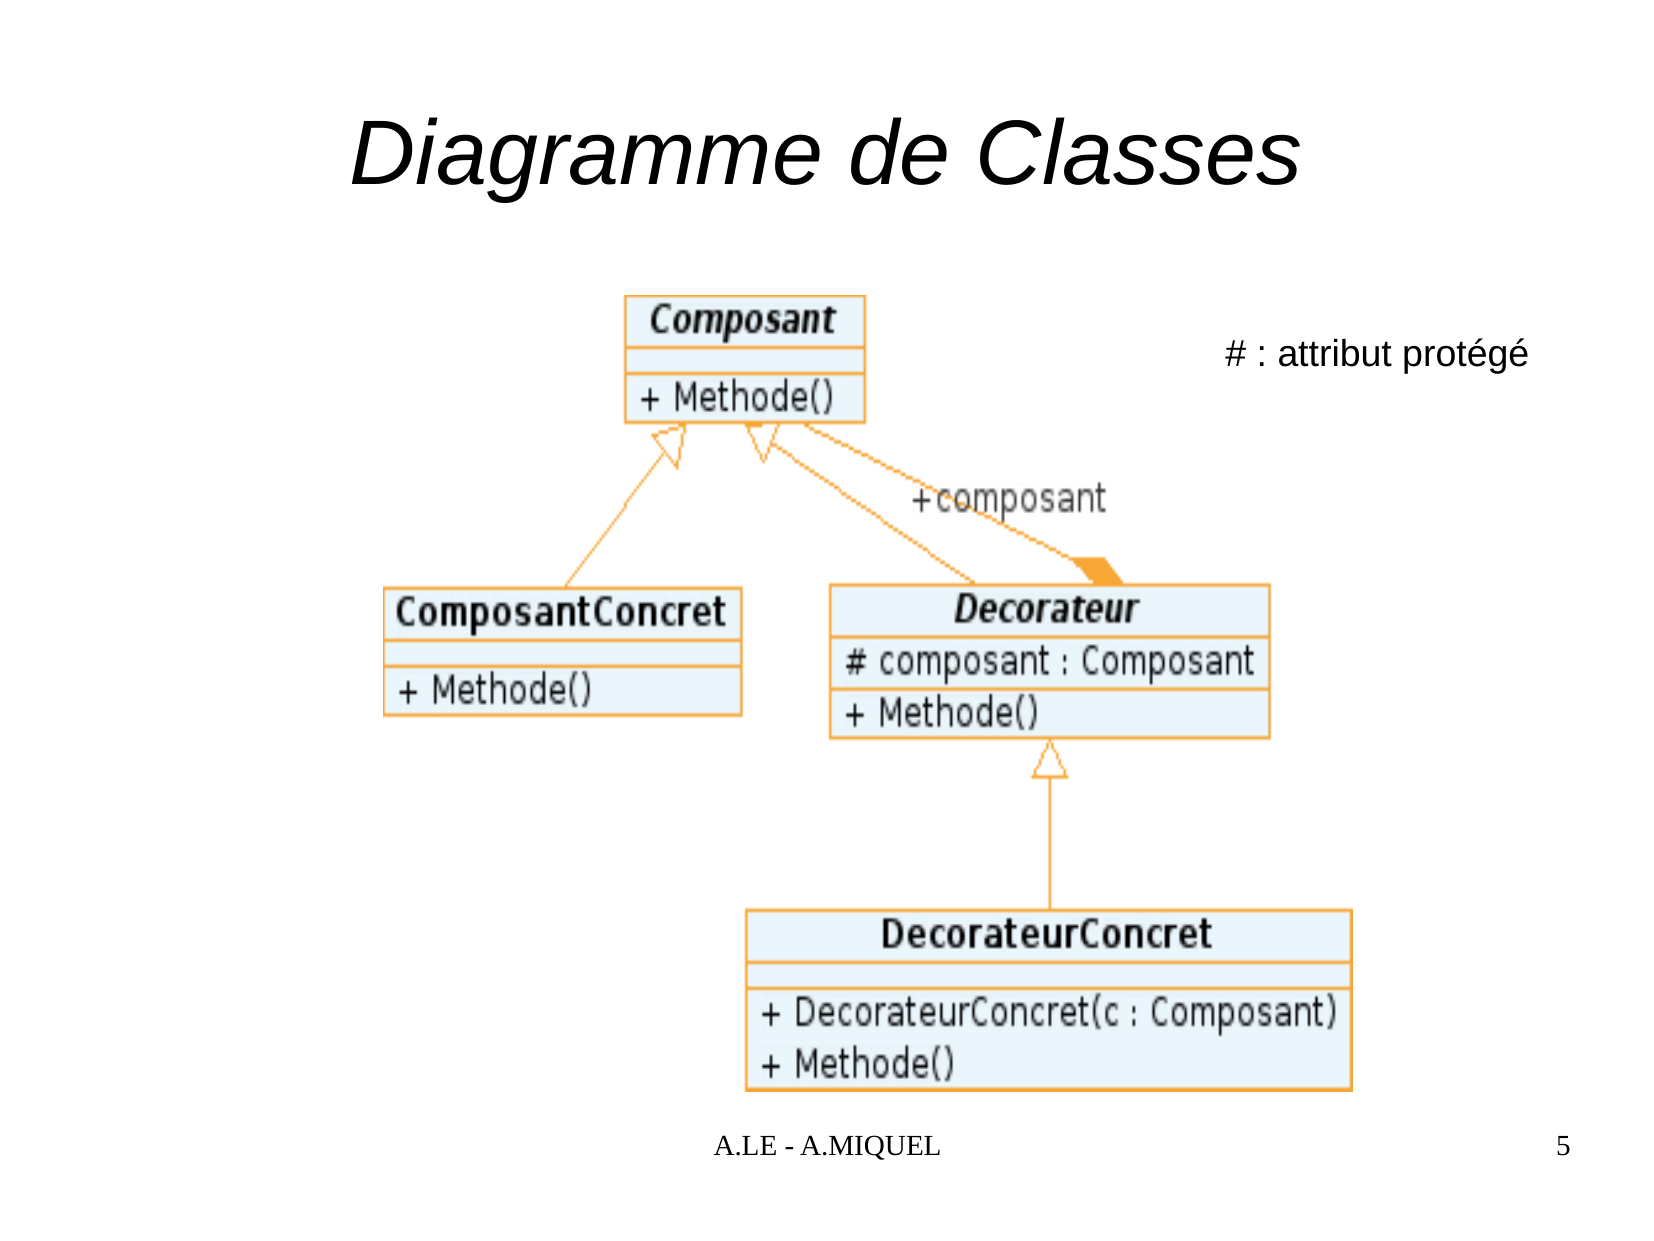

# Diagramme de Classes
# : attribut protégé
<<interface>>
A.LE - A.MIQUEL
5